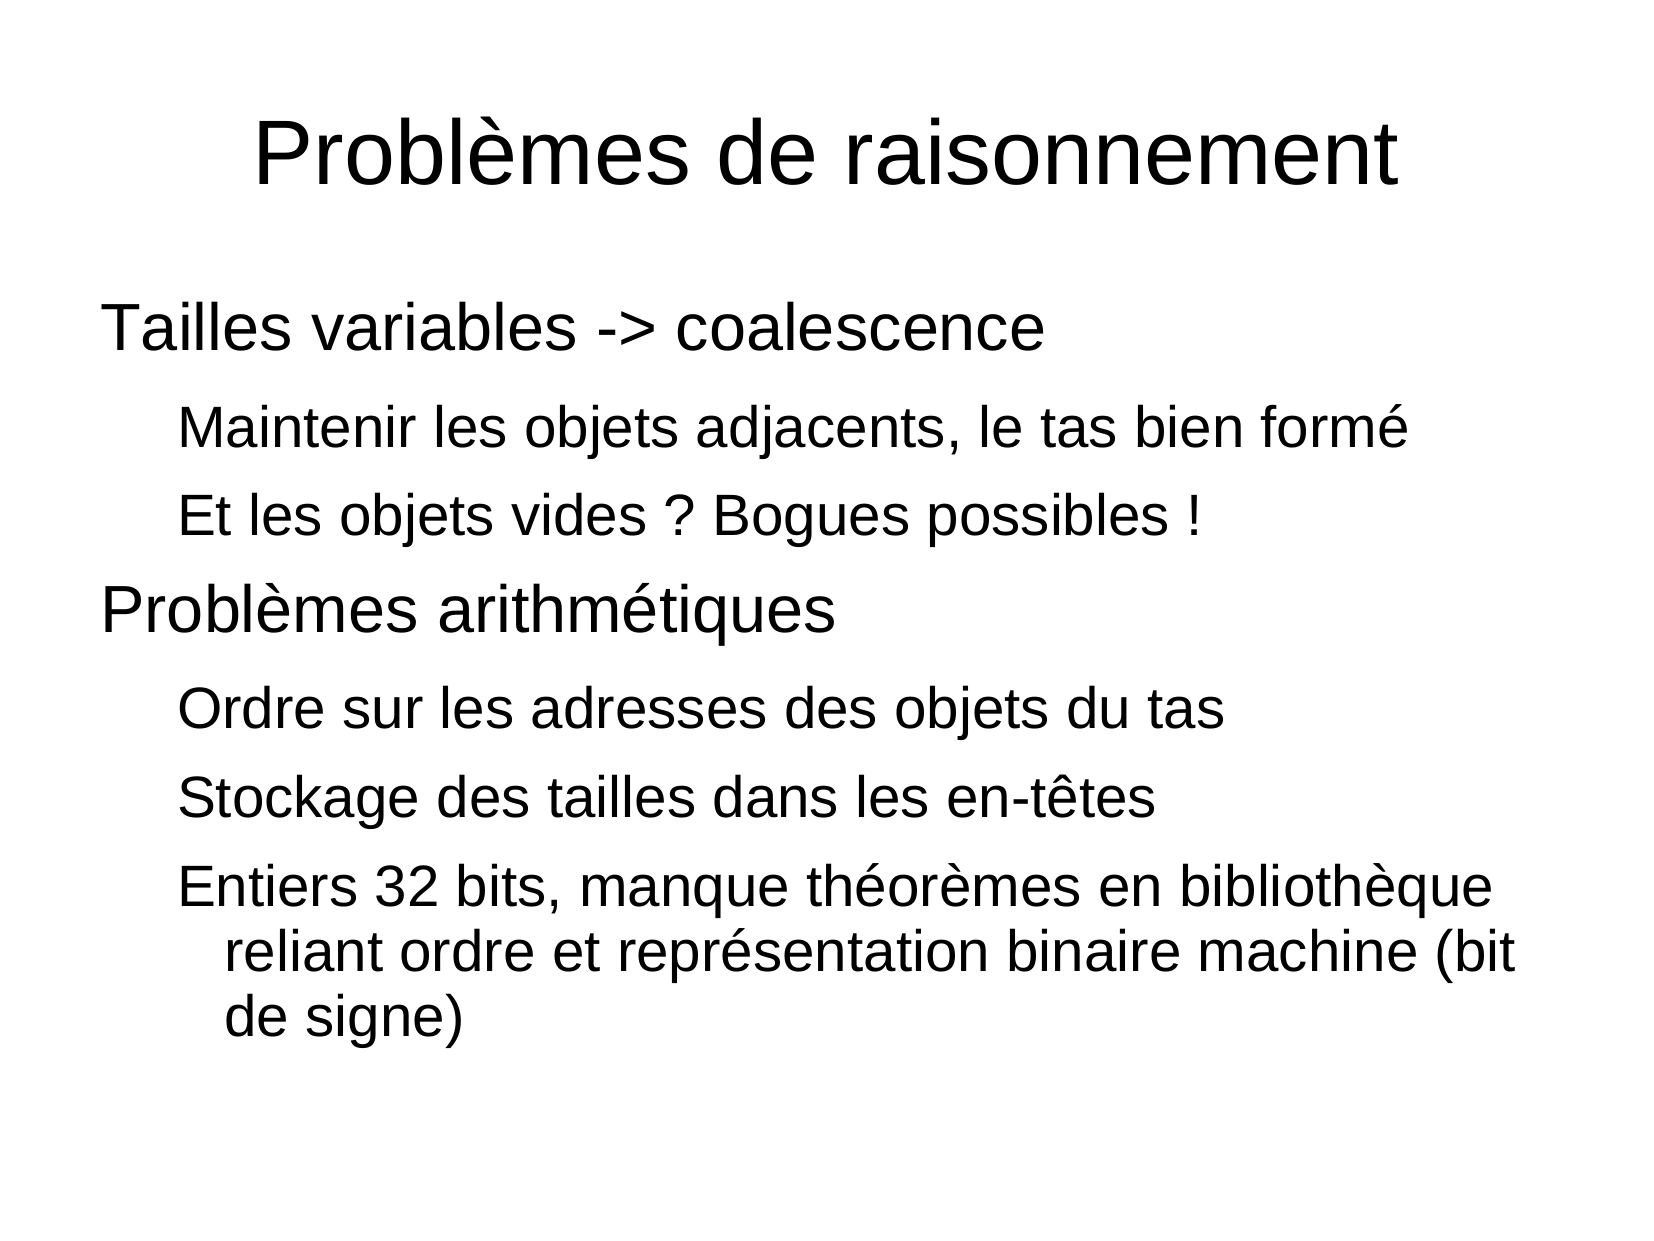

# Problèmes de raisonnement
Tailles variables -> coalescence
Maintenir les objets adjacents, le tas bien formé
Et les objets vides ? Bogues possibles !
Problèmes arithmétiques
Ordre sur les adresses des objets du tas
Stockage des tailles dans les en-têtes
Entiers 32 bits, manque théorèmes en bibliothèque reliant ordre et représentation binaire machine (bit de signe)